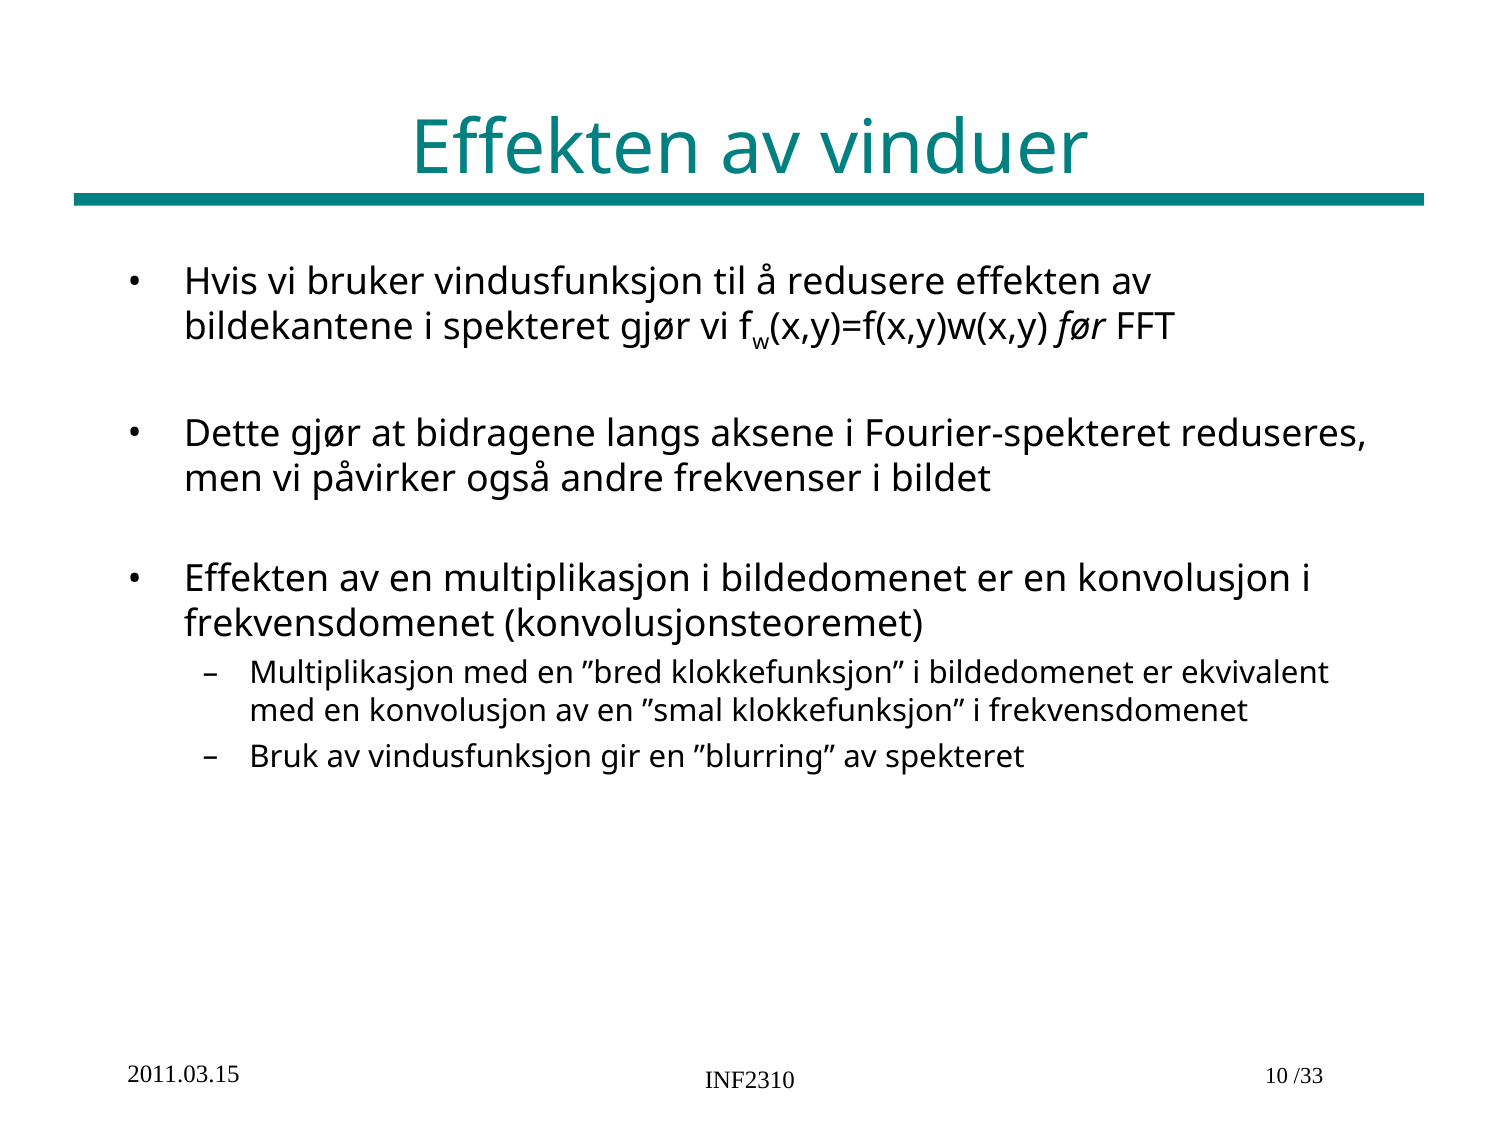

# Effekten av vinduer
Hvis vi bruker vindusfunksjon til å redusere effekten av bildekantene i spekteret gjør vi fw(x,y)=f(x,y)w(x,y) før FFT
Dette gjør at bidragene langs aksene i Fourier-spekteret reduseres, men vi påvirker også andre frekvenser i bildet
Effekten av en multiplikasjon i bildedomenet er en konvolusjon i frekvensdomenet (konvolusjonsteoremet)
Multiplikasjon med en ”bred klokkefunksjon” i bildedomenet er ekvivalent med en konvolusjon av en ”smal klokkefunksjon” i frekvensdomenet
Bruk av vindusfunksjon gir en ”blurring” av spekteret
INF2310